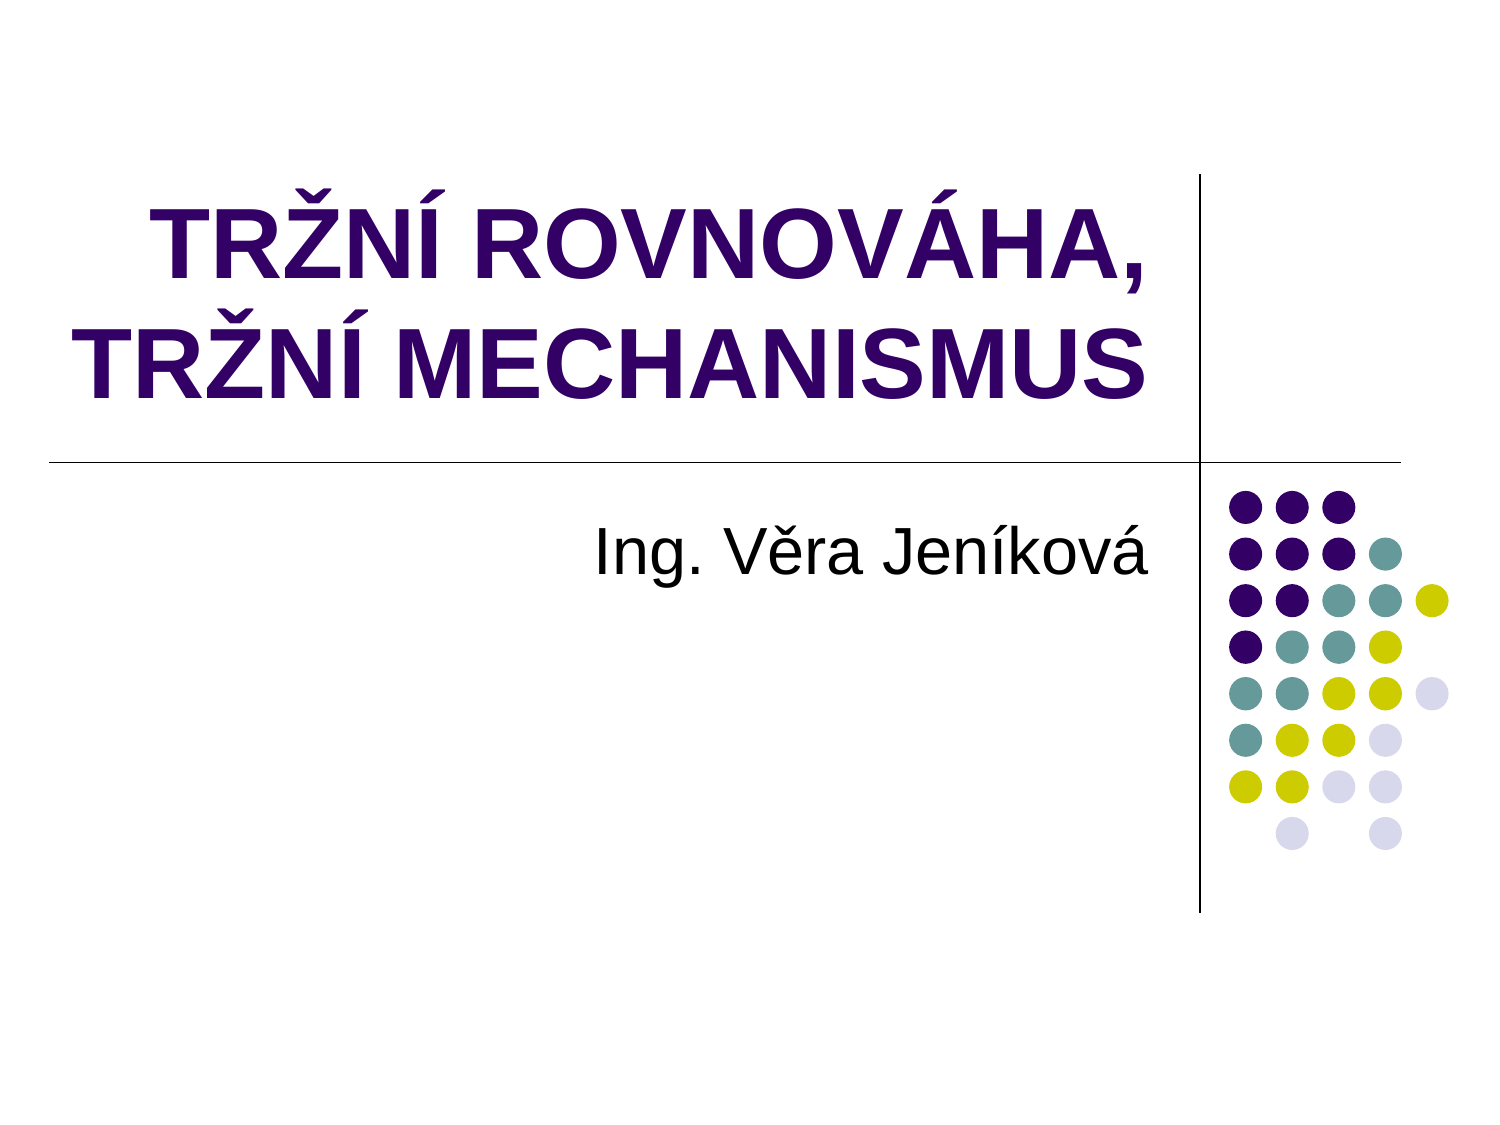

# TRŽNÍ ROVNOVÁHA, TRŽNÍ MECHANISMUS
Ing. Věra Jeníková